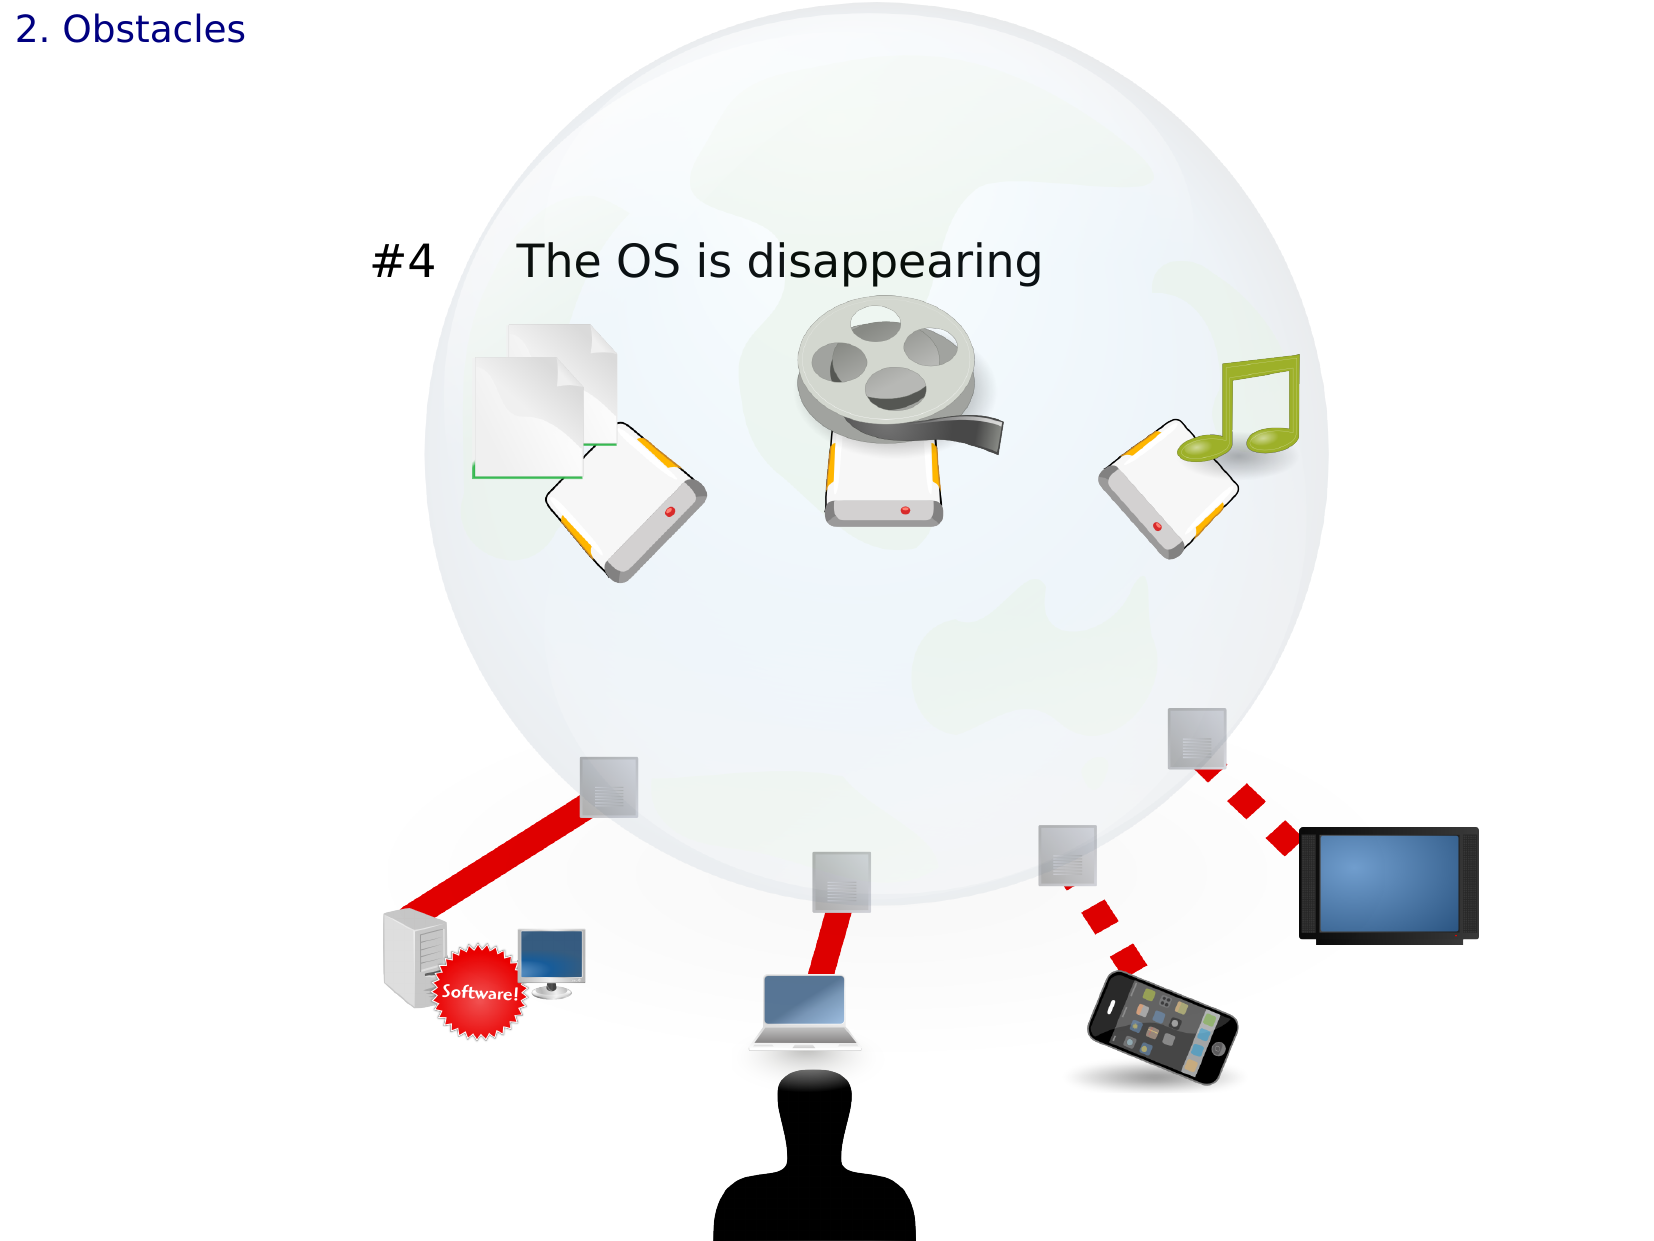

2. Obstacles
#4		The OS is disappearing